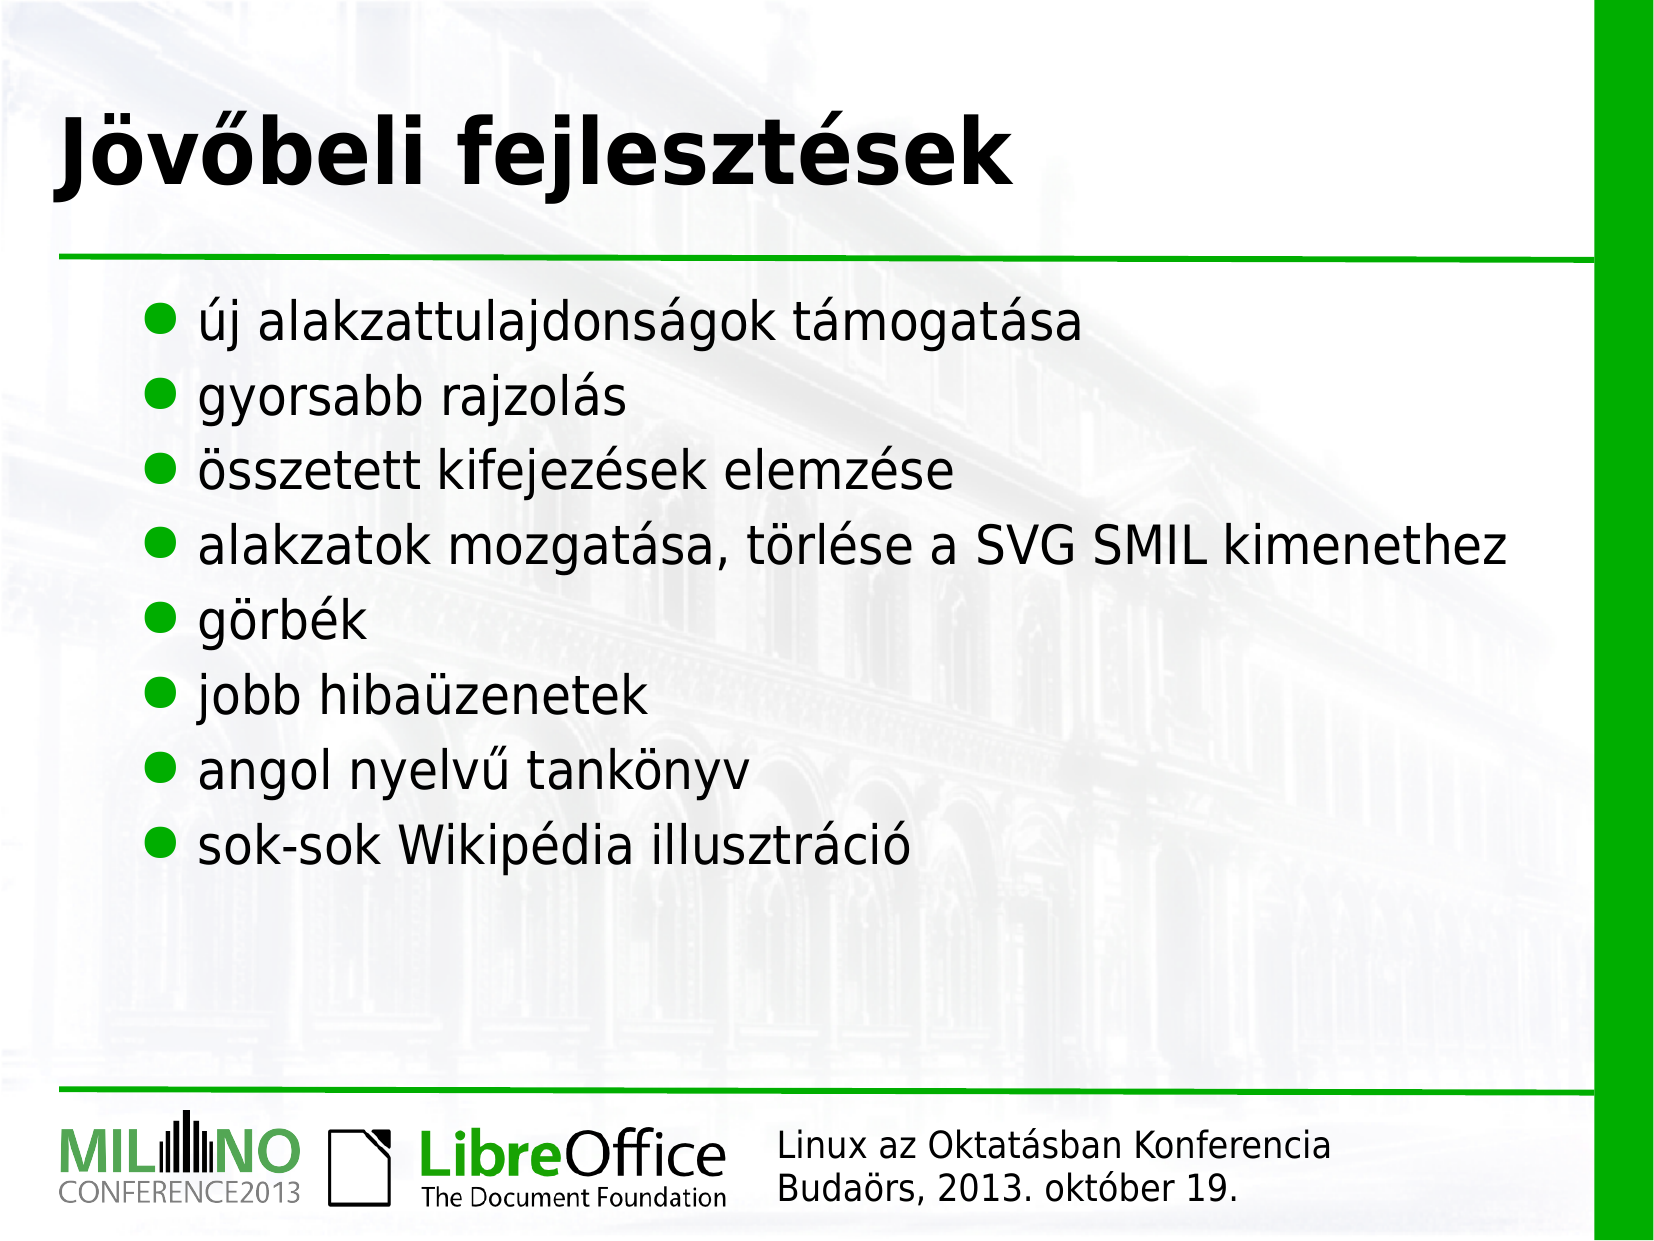

# Jövőbeli fejlesztések
új alakzattulajdonságok támogatása
gyorsabb rajzolás
összetett kifejezések elemzése
alakzatok mozgatása, törlése a SVG SMIL kimenethez
görbék
jobb hibaüzenetek
angol nyelvű tankönyv
sok-sok Wikipédia illusztráció